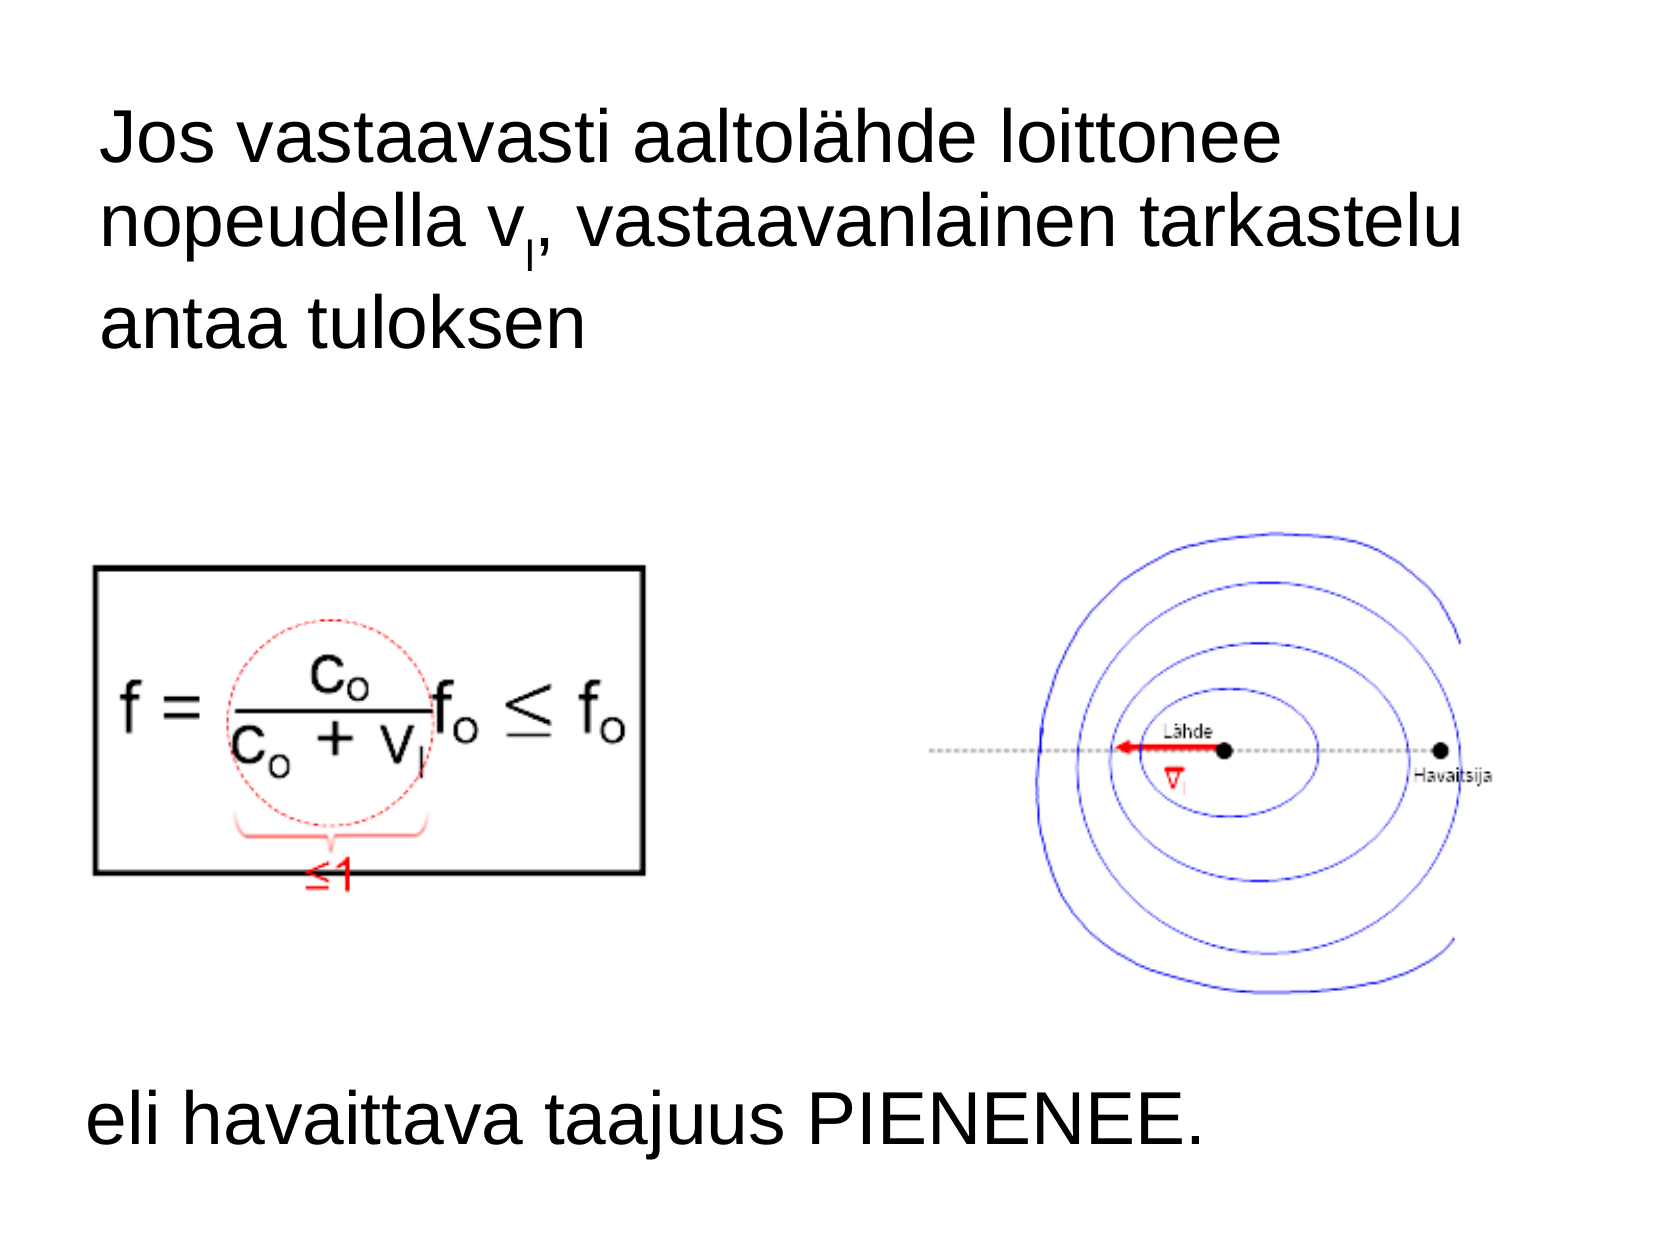

Jos vastaavasti aaltolähde loittonee nopeudella vl, vastaavanlainen tarkastelu antaa tuloksen
eli havaittava taajuus PIENENEE.